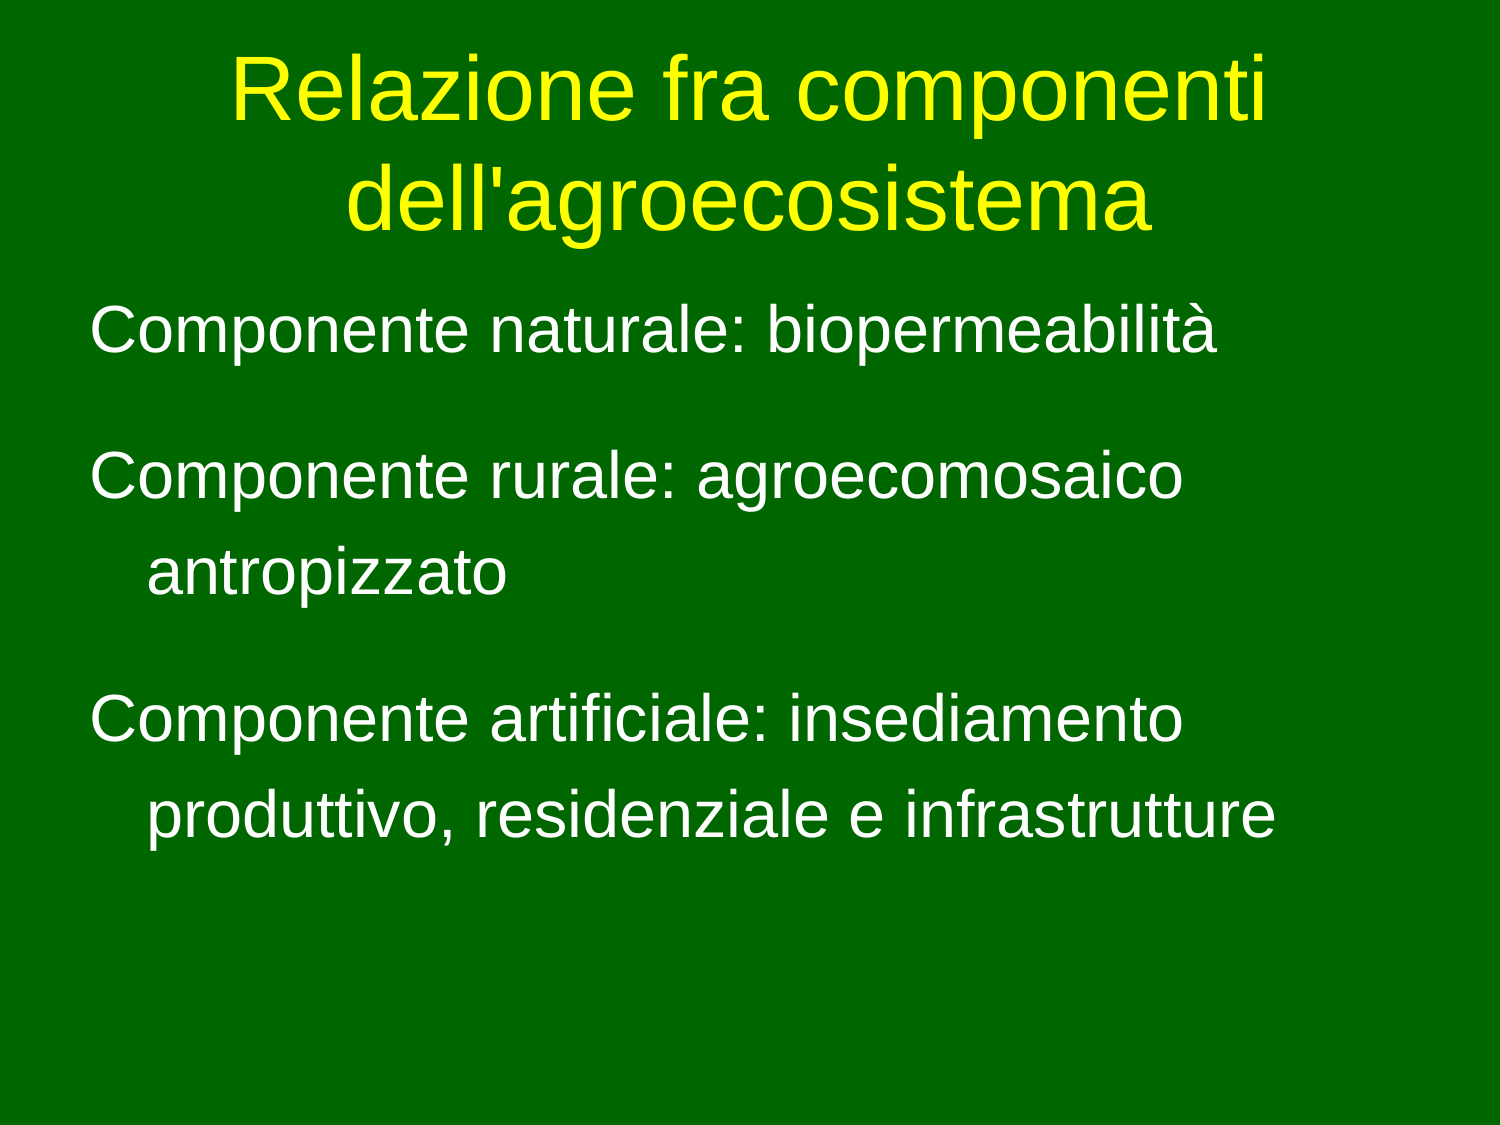

# Relazione fra componenti dell'agroecosistema
Componente naturale: biopermeabilità
Componente rurale: agroecomosaico antropizzato
Componente artificiale: insediamento produttivo, residenziale e infrastrutture